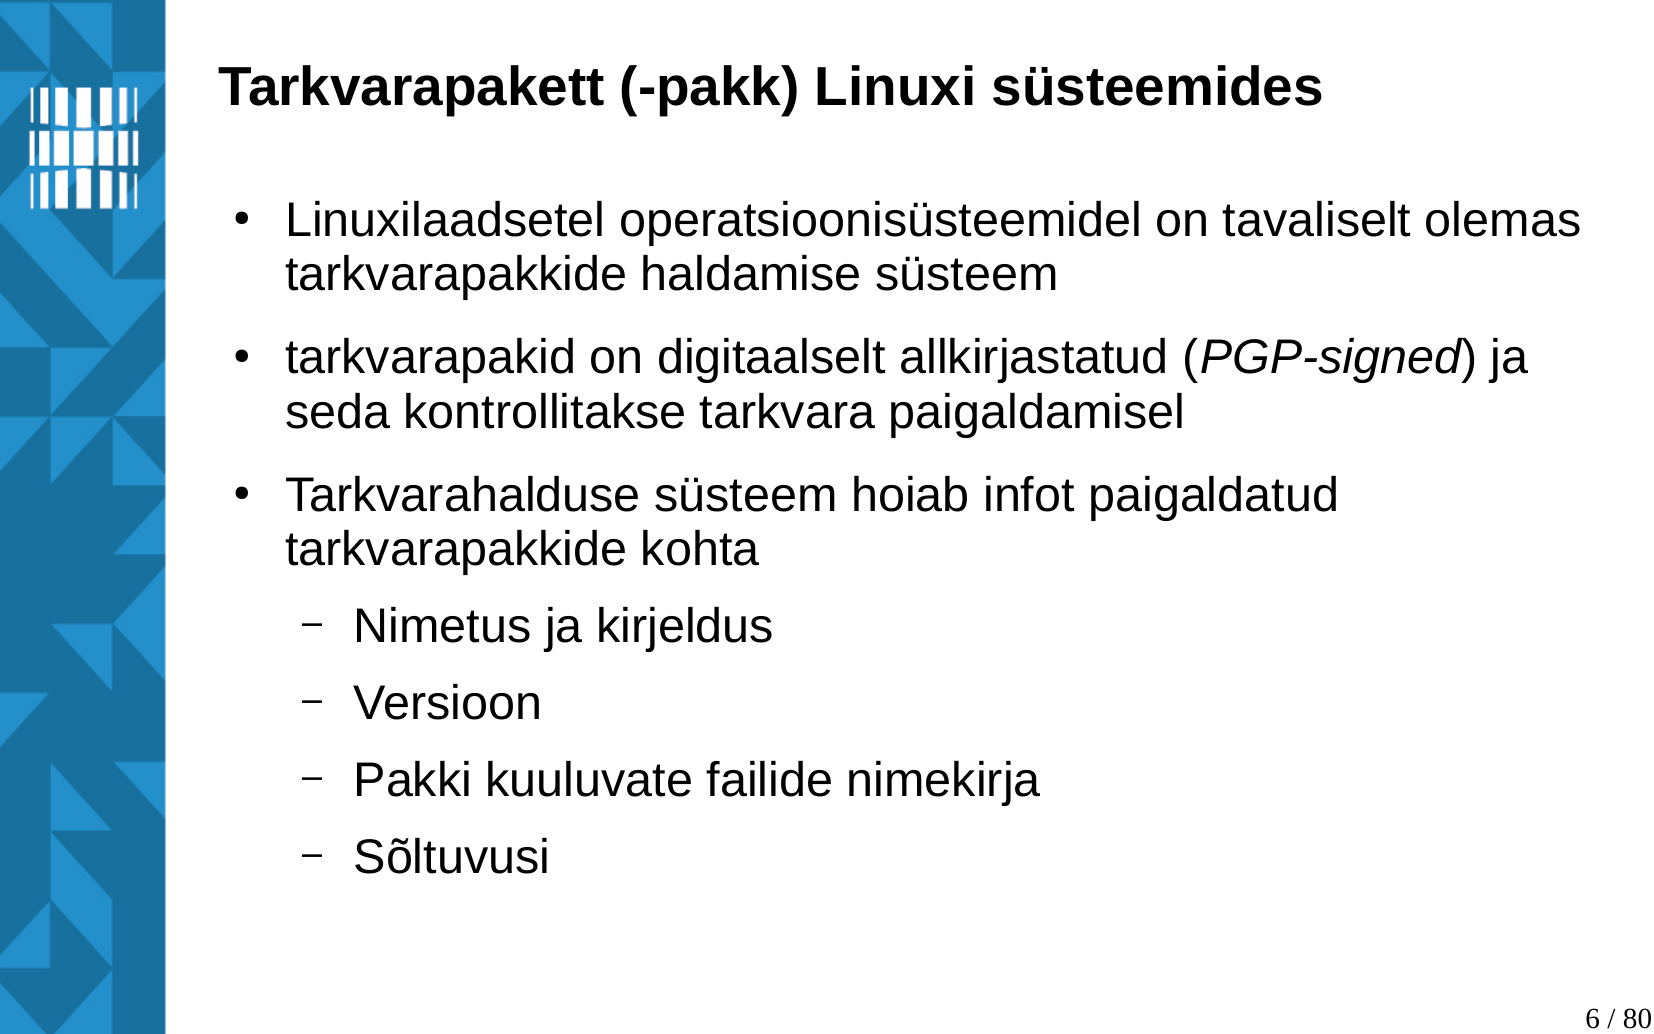

# Tarkvarapakett (-pakk) Linuxi süsteemides
Linuxilaadsetel operatsioonisüsteemidel on tavaliselt olemas tarkvarapakkide haldamise süsteem
tarkvarapakid on digitaalselt allkirjastatud (PGP-signed) ja seda kontrollitakse tarkvara paigaldamisel
Tarkvarahalduse süsteem hoiab infot paigaldatud tarkvarapakkide kohta
Nimetus ja kirjeldus
Versioon
Pakki kuuluvate failide nimekirja
Sõltuvusi
6